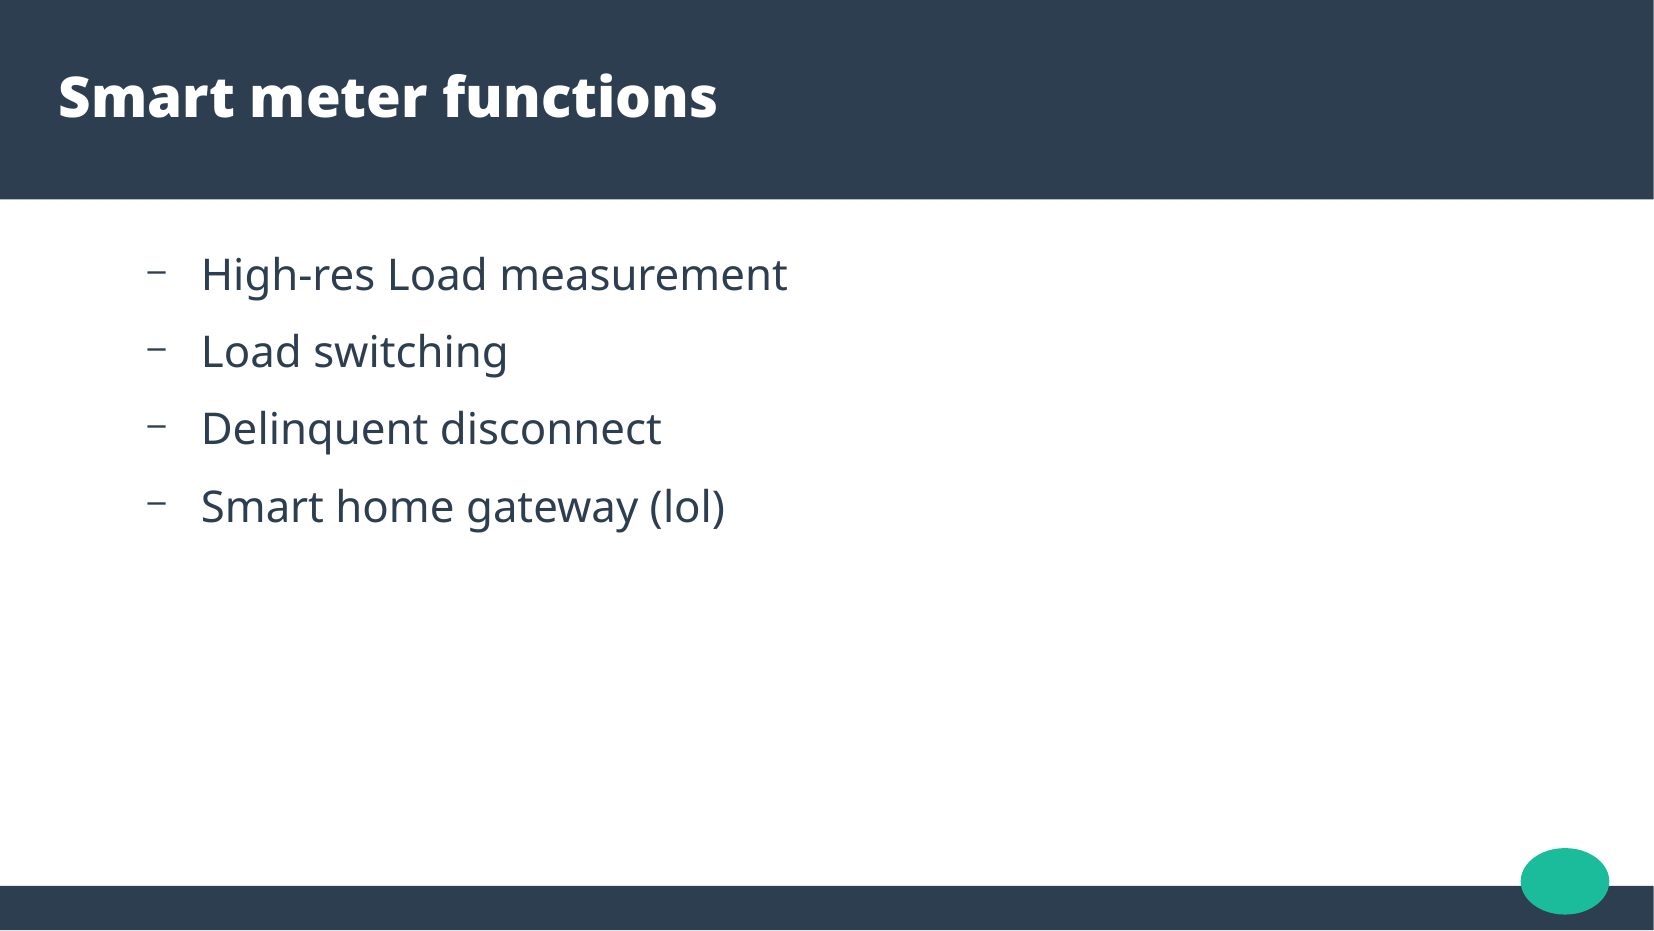

# Smart meter functions
High-res Load measurement
Load switching
Delinquent disconnect
Smart home gateway (lol)